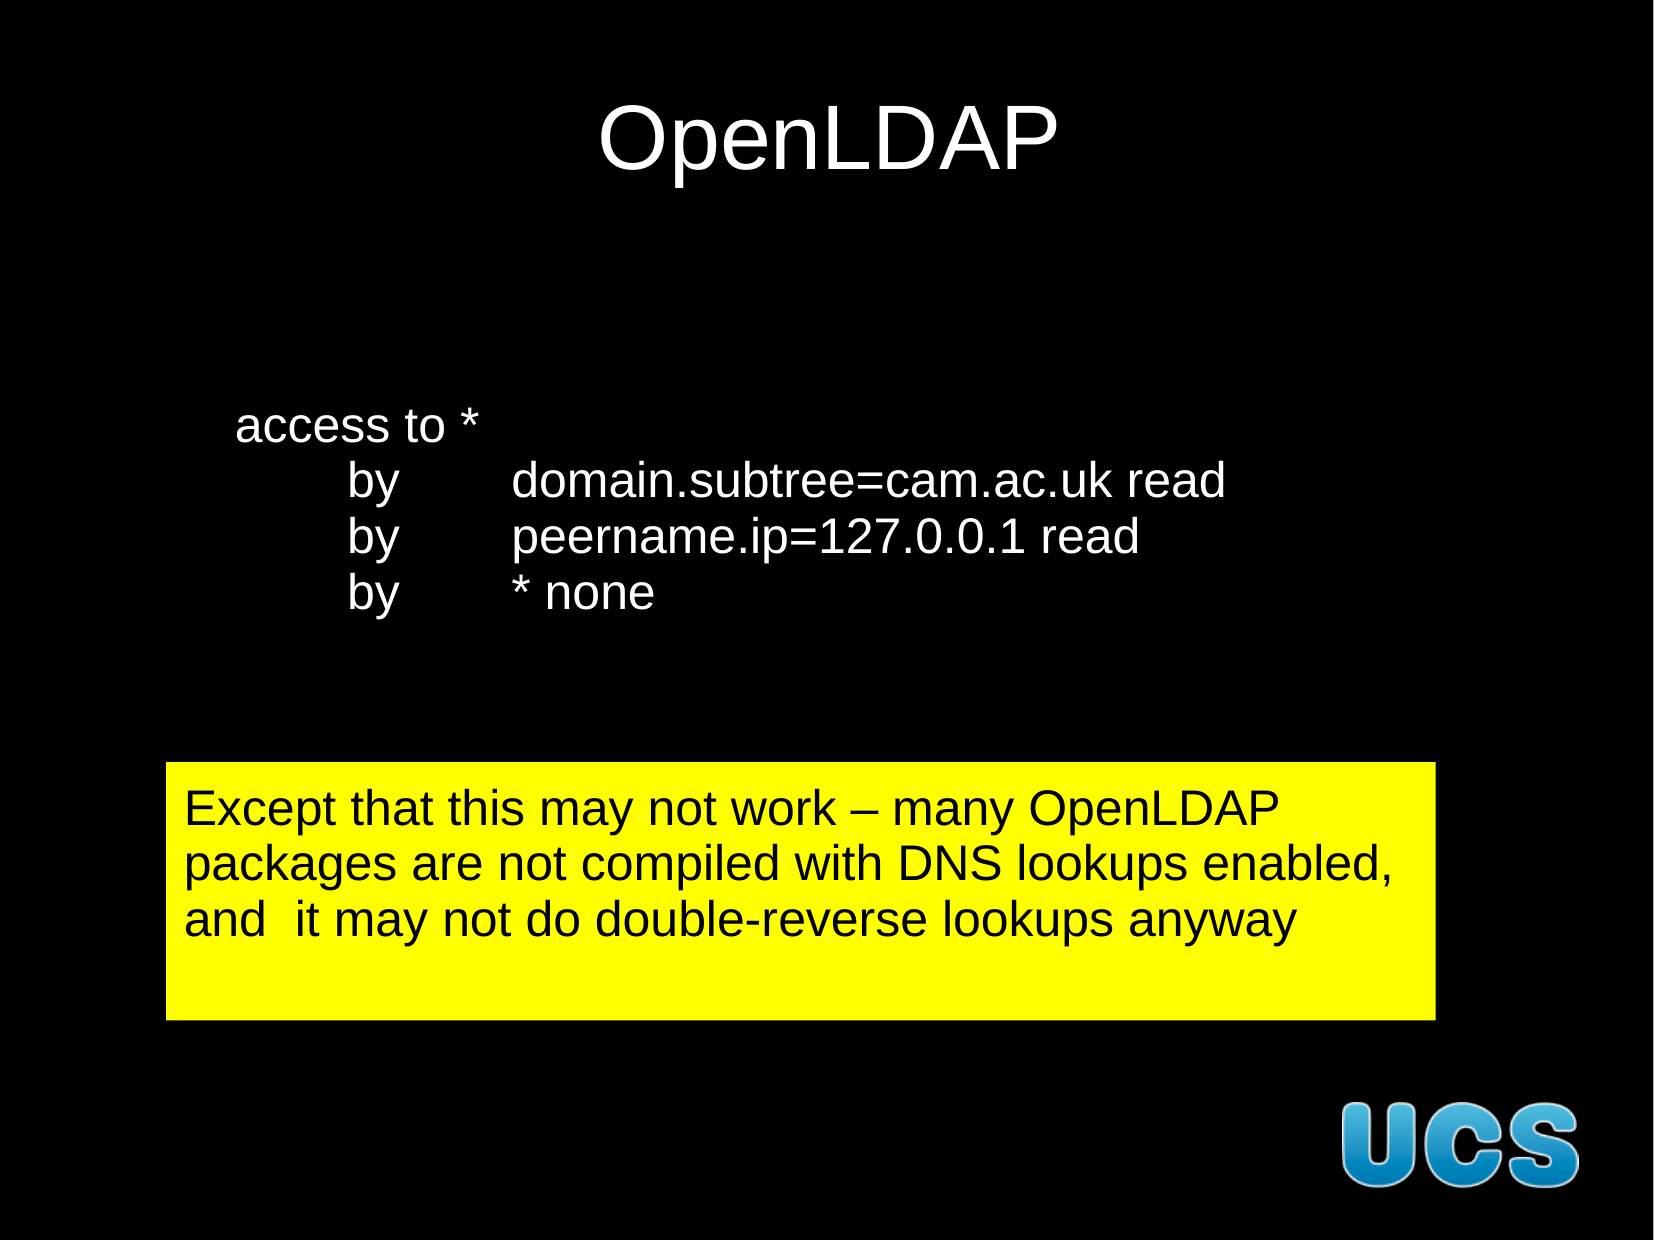

# OpenLDAP
access to *
 by domain.subtree=cam.ac.uk read
 by peername.ip=127.0.0.1 read
 by * none
Except that this may not work – many OpenLDAP packages are not compiled with DNS lookups enabled, and it may not do double-reverse lookups anyway